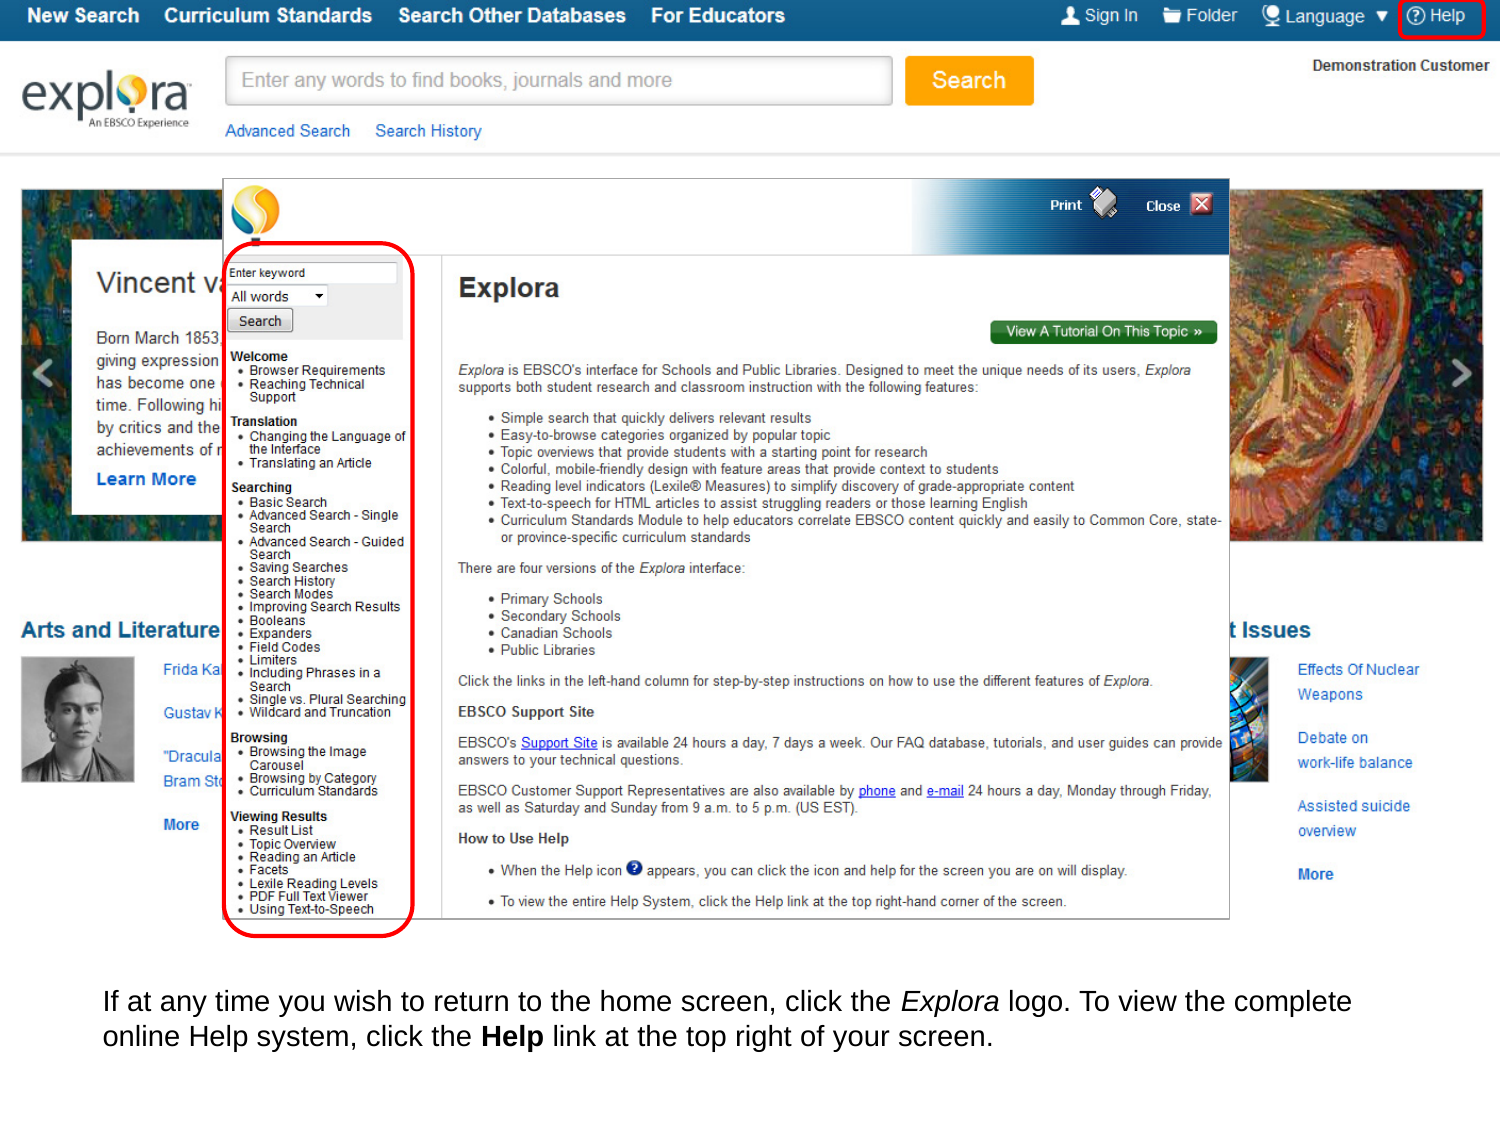

#
If at any time you wish to return to the home screen, click the Explora logo. To view the complete online Help system, click the Help link at the top right of your screen.